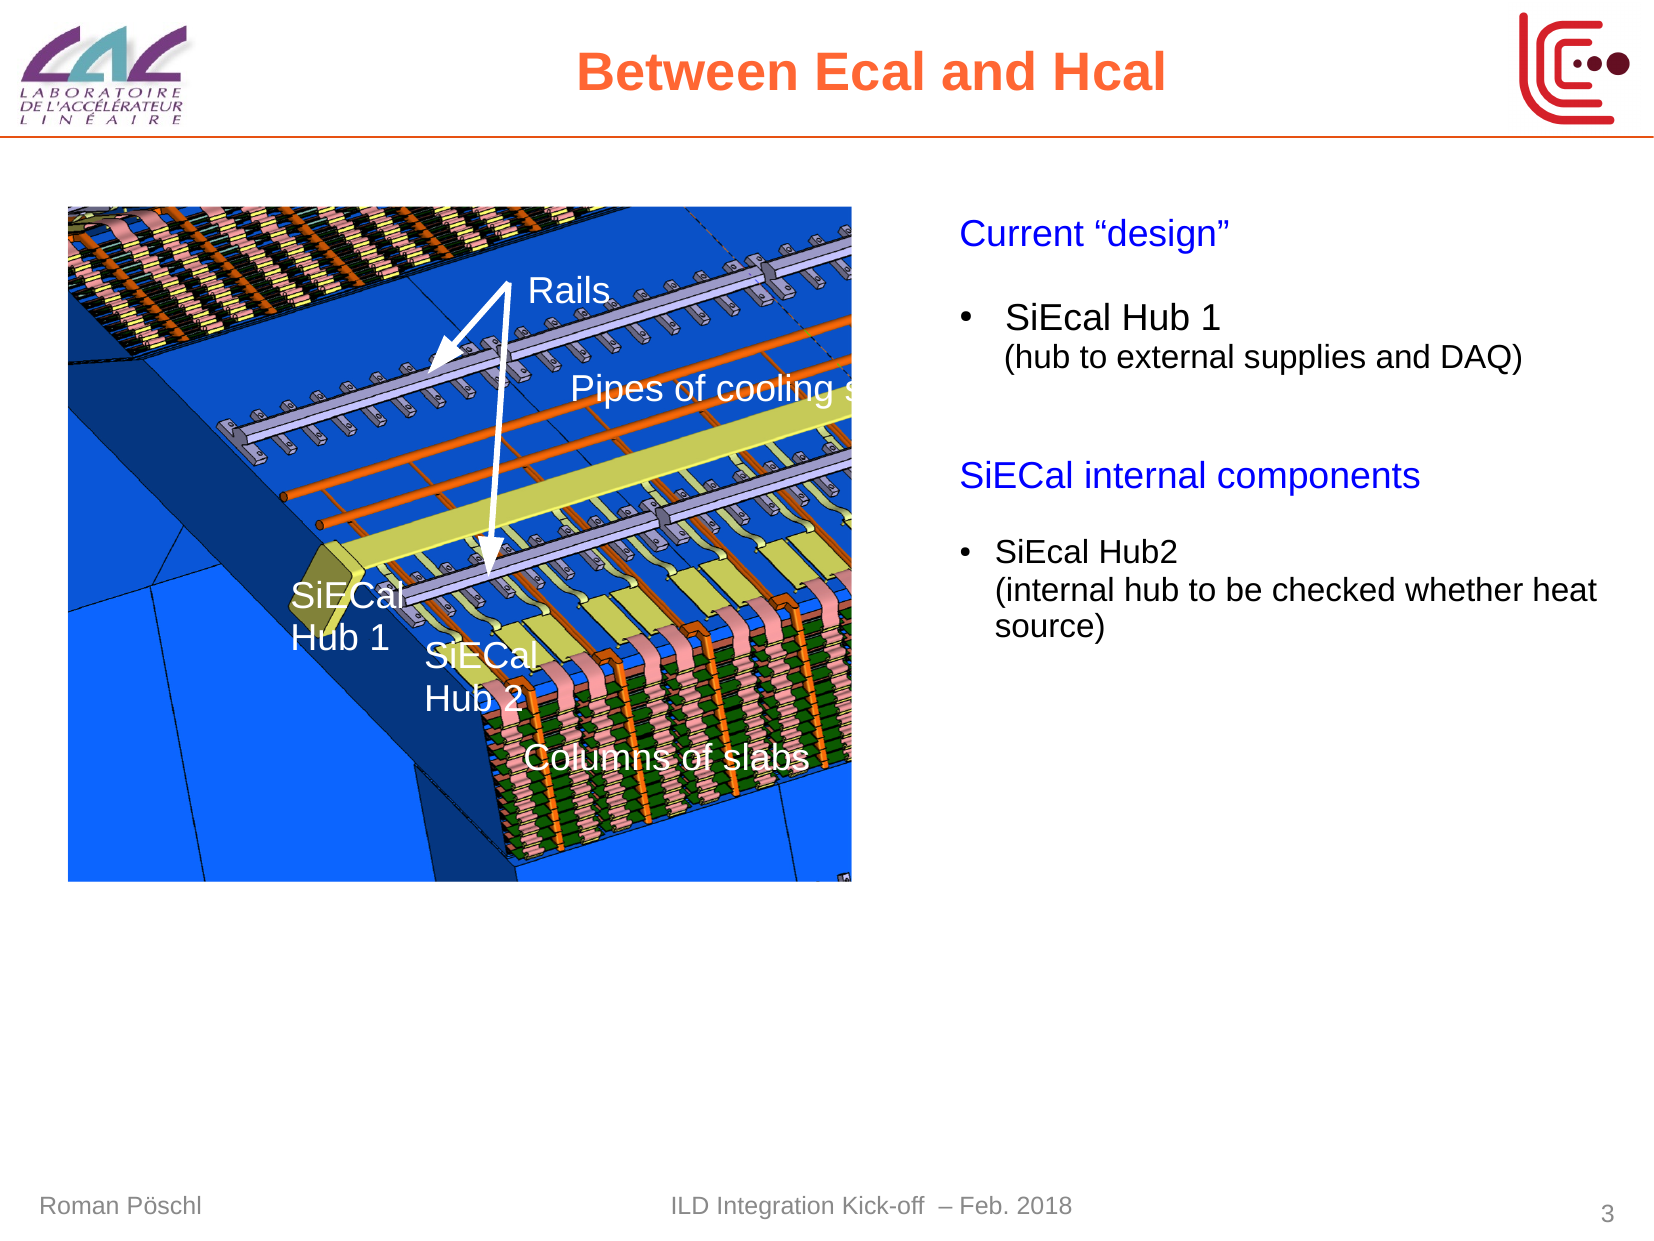

# Between Ecal and Hcal
Current “design”
 SiEcal Hub 1
 (hub to external supplies and DAQ)
SiECal internal components
SiEcal Hub2
(internal hub to be checked whether heat
source)
Rails
Pipes of cooling system
SiECal
Hub 1
SiECal
Hub 2
Columns of slabs